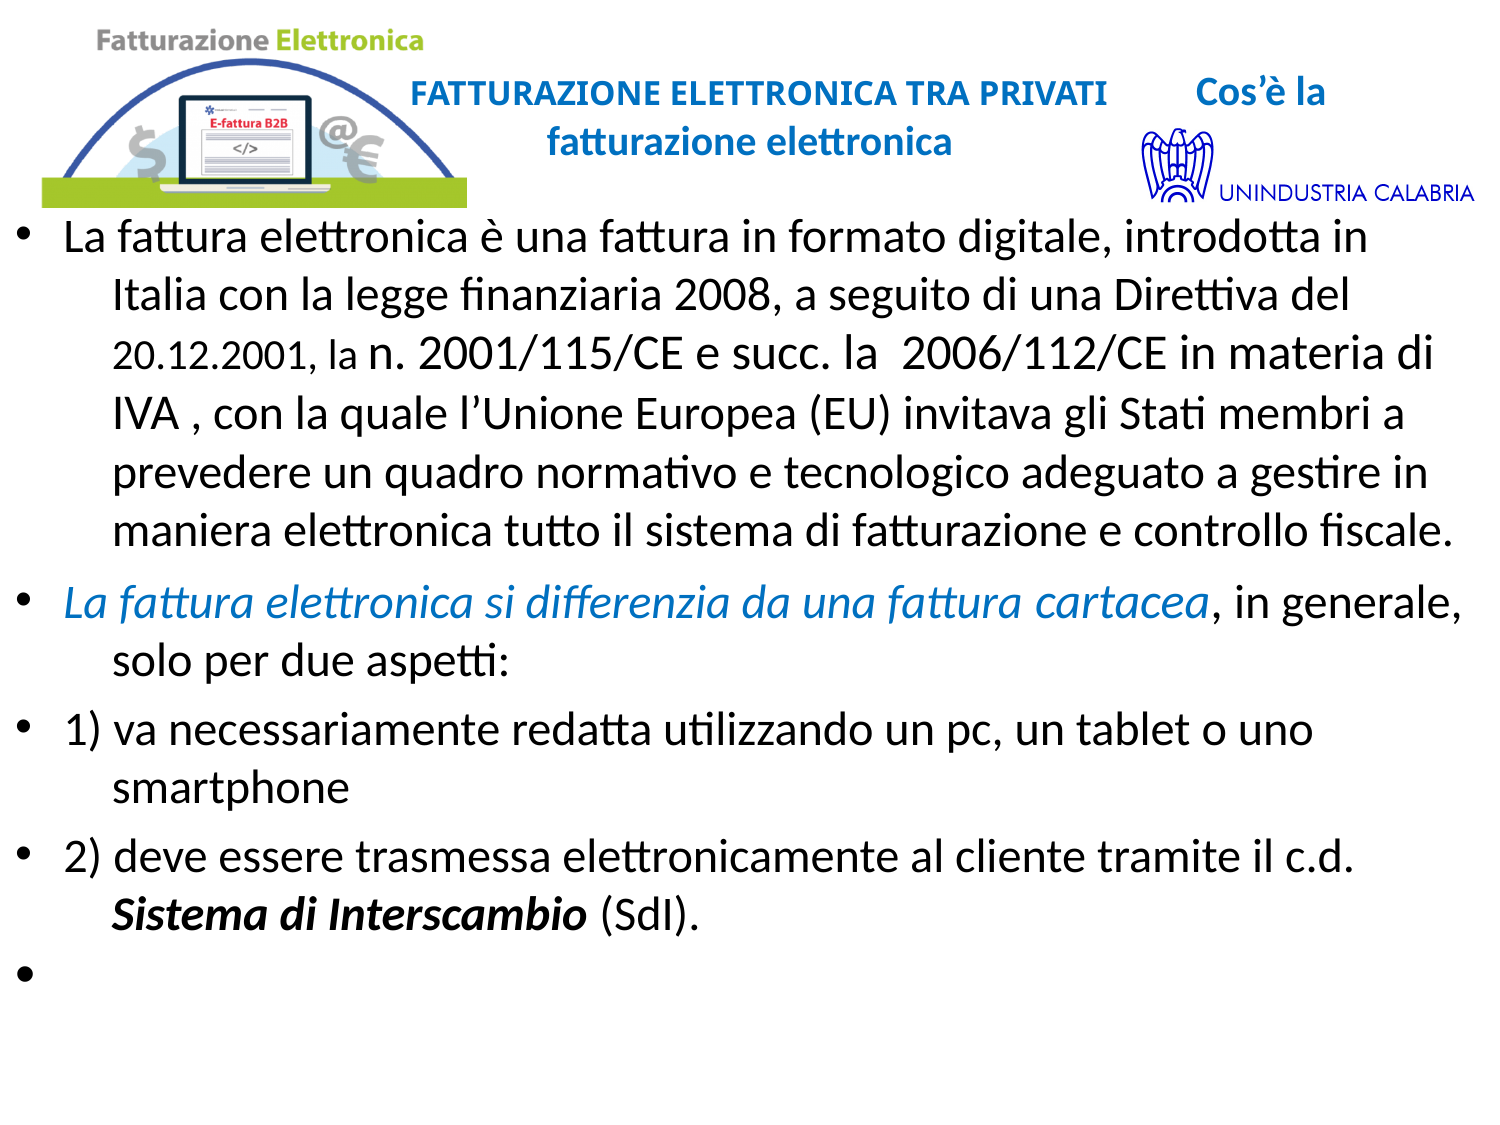

# FATTURAZIONE ELETTRONICA TRA PRIVATI Cos’è la fatturazione elettronica
La fattura elettronica è una fattura in formato digitale, introdotta in Italia con la legge finanziaria 2008, a seguito di una Direttiva del 20.12.2001, la n. 2001/115/CE e succ. la 2006/112/CE in materia di IVA , con la quale l’Unione Europea (EU) invitava gli Stati membri a prevedere un quadro normativo e tecnologico adeguato a gestire in maniera elettronica tutto il sistema di fatturazione e controllo fiscale.
La fattura elettronica si differenzia da una fattura cartacea, in generale, solo per due aspetti:
1) va necessariamente redatta utilizzando un pc, un tablet o uno smartphone
2) deve essere trasmessa elettronicamente al cliente tramite il c.d. Sistema di Interscambio (SdI).